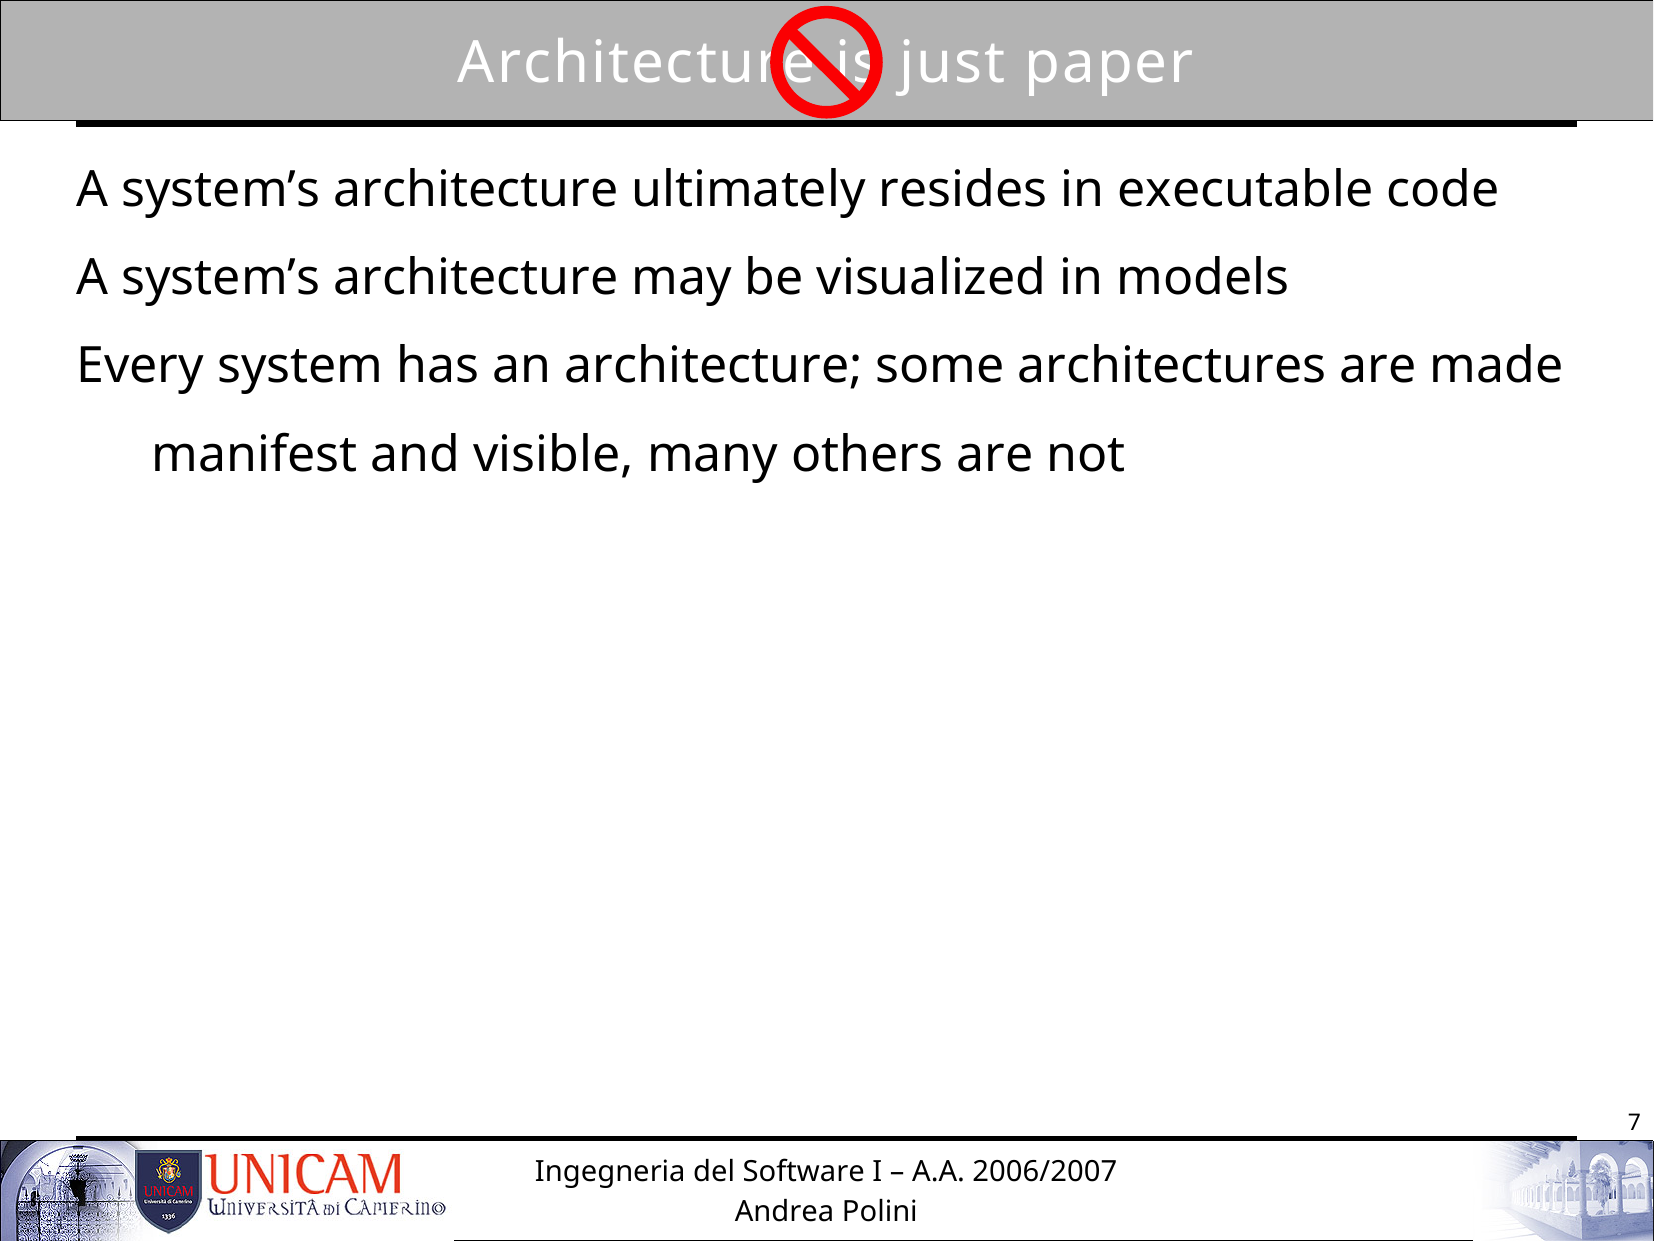

# Architecture is just paper
A system’s architecture ultimately resides in executable code
A system’s architecture may be visualized in models
Every system has an architecture; some architectures are made manifest and visible, many others are not
7